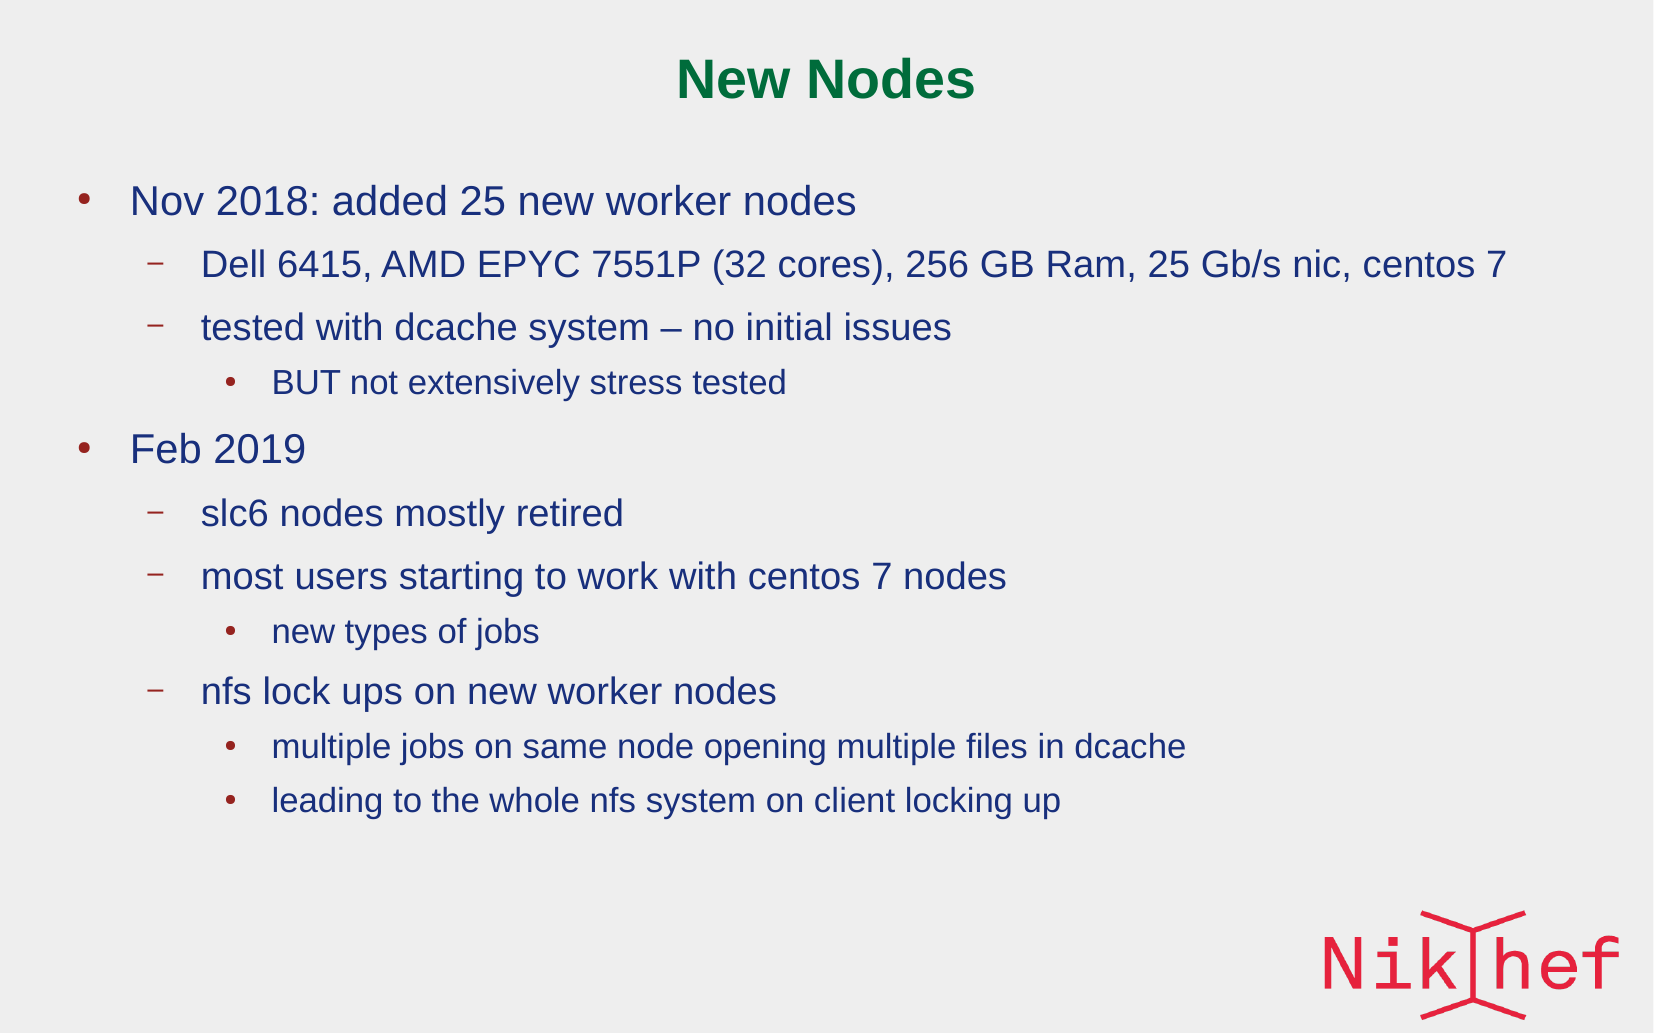

# New Nodes
Nov 2018: added 25 new worker nodes
Dell 6415, AMD EPYC 7551P (32 cores), 256 GB Ram, 25 Gb/s nic, centos 7
tested with dcache system – no initial issues
BUT not extensively stress tested
Feb 2019
slc6 nodes mostly retired
most users starting to work with centos 7 nodes
new types of jobs
nfs lock ups on new worker nodes
multiple jobs on same node opening multiple files in dcache
leading to the whole nfs system on client locking up